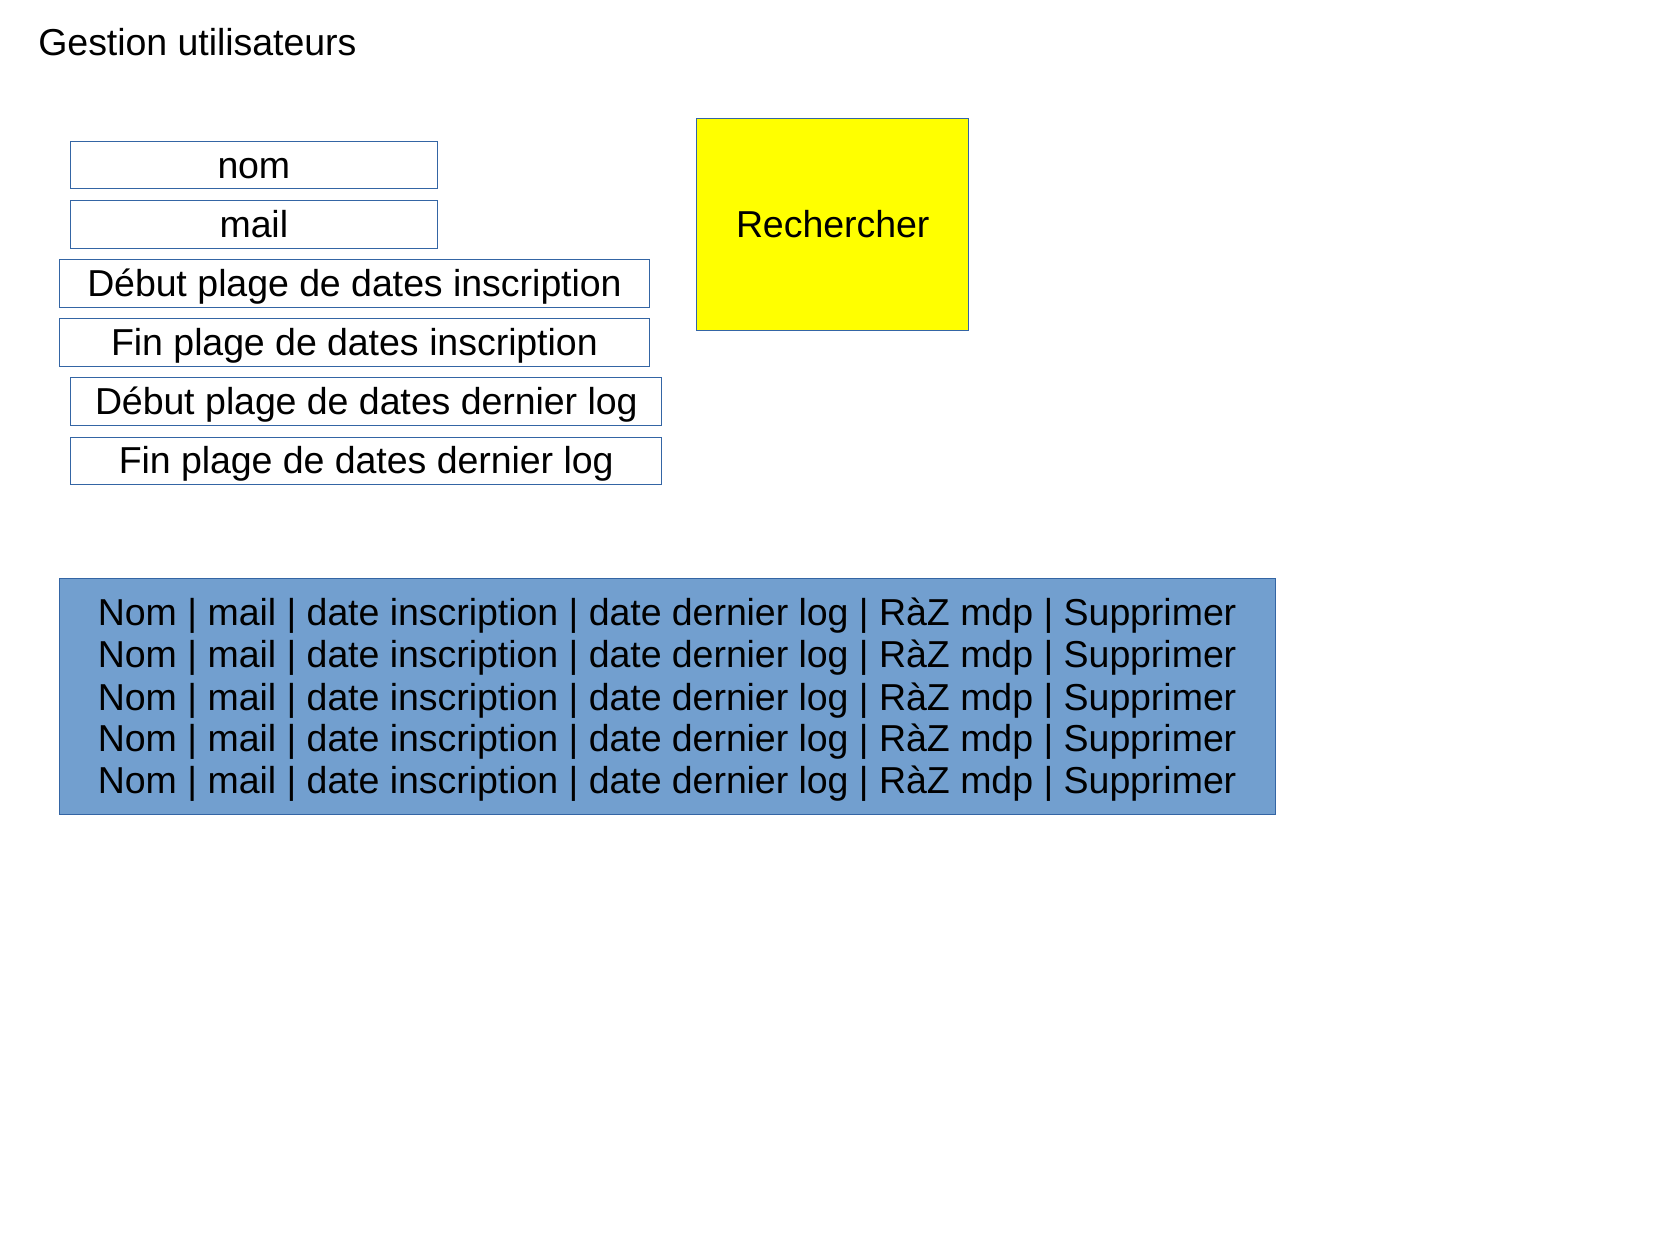

Gestion utilisateurs
Rechercher
nom
mail
Début plage de dates inscription
Fin plage de dates inscription
Début plage de dates dernier log
Fin plage de dates dernier log
Nom | mail | date inscription | date dernier log | RàZ mdp | Supprimer
Nom | mail | date inscription | date dernier log | RàZ mdp | Supprimer
Nom | mail | date inscription | date dernier log | RàZ mdp | Supprimer
Nom | mail | date inscription | date dernier log | RàZ mdp | Supprimer
Nom | mail | date inscription | date dernier log | RàZ mdp | Supprimer